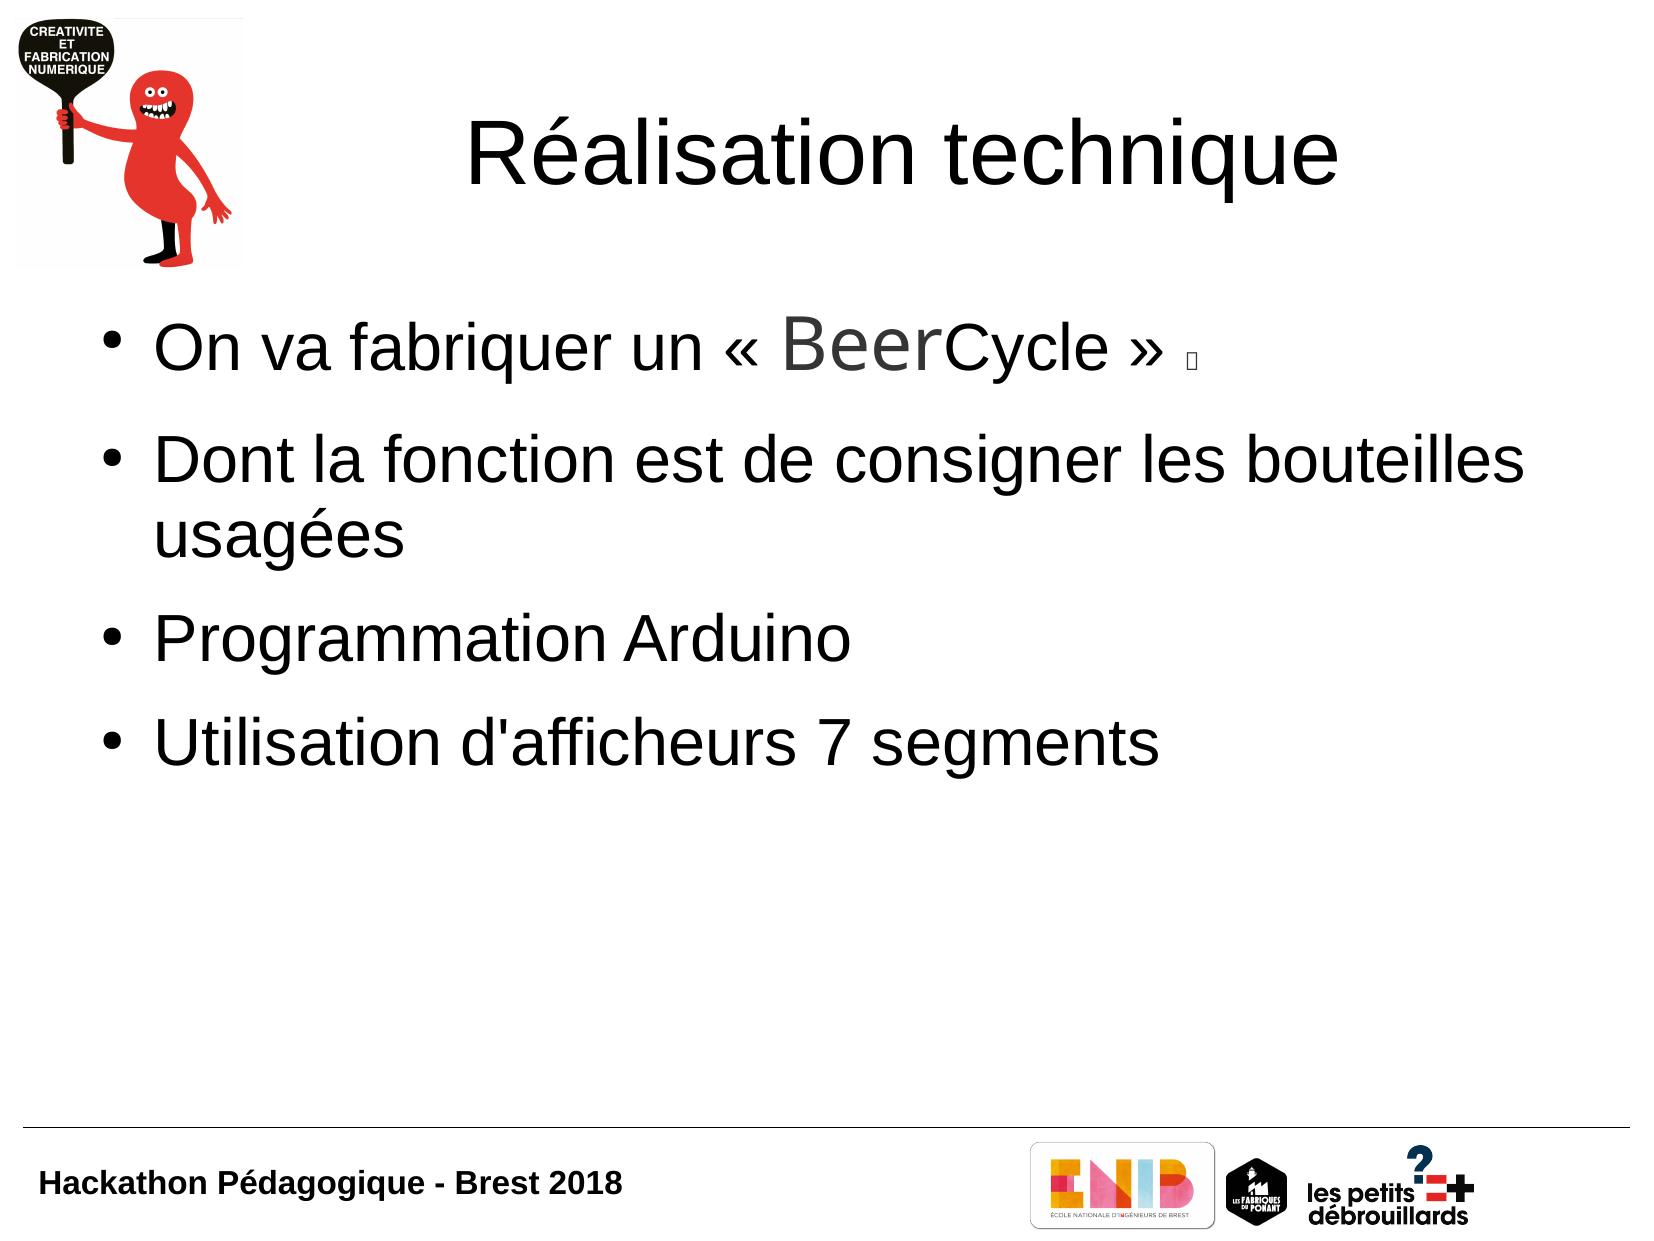

# Réalisation technique
On va fabriquer un « BeerCycle » 🍺
Dont la fonction est de consigner les bouteilles usagées
Programmation Arduino
Utilisation d'afficheurs 7 segments
Hackathon Pédagogique - Brest 2018